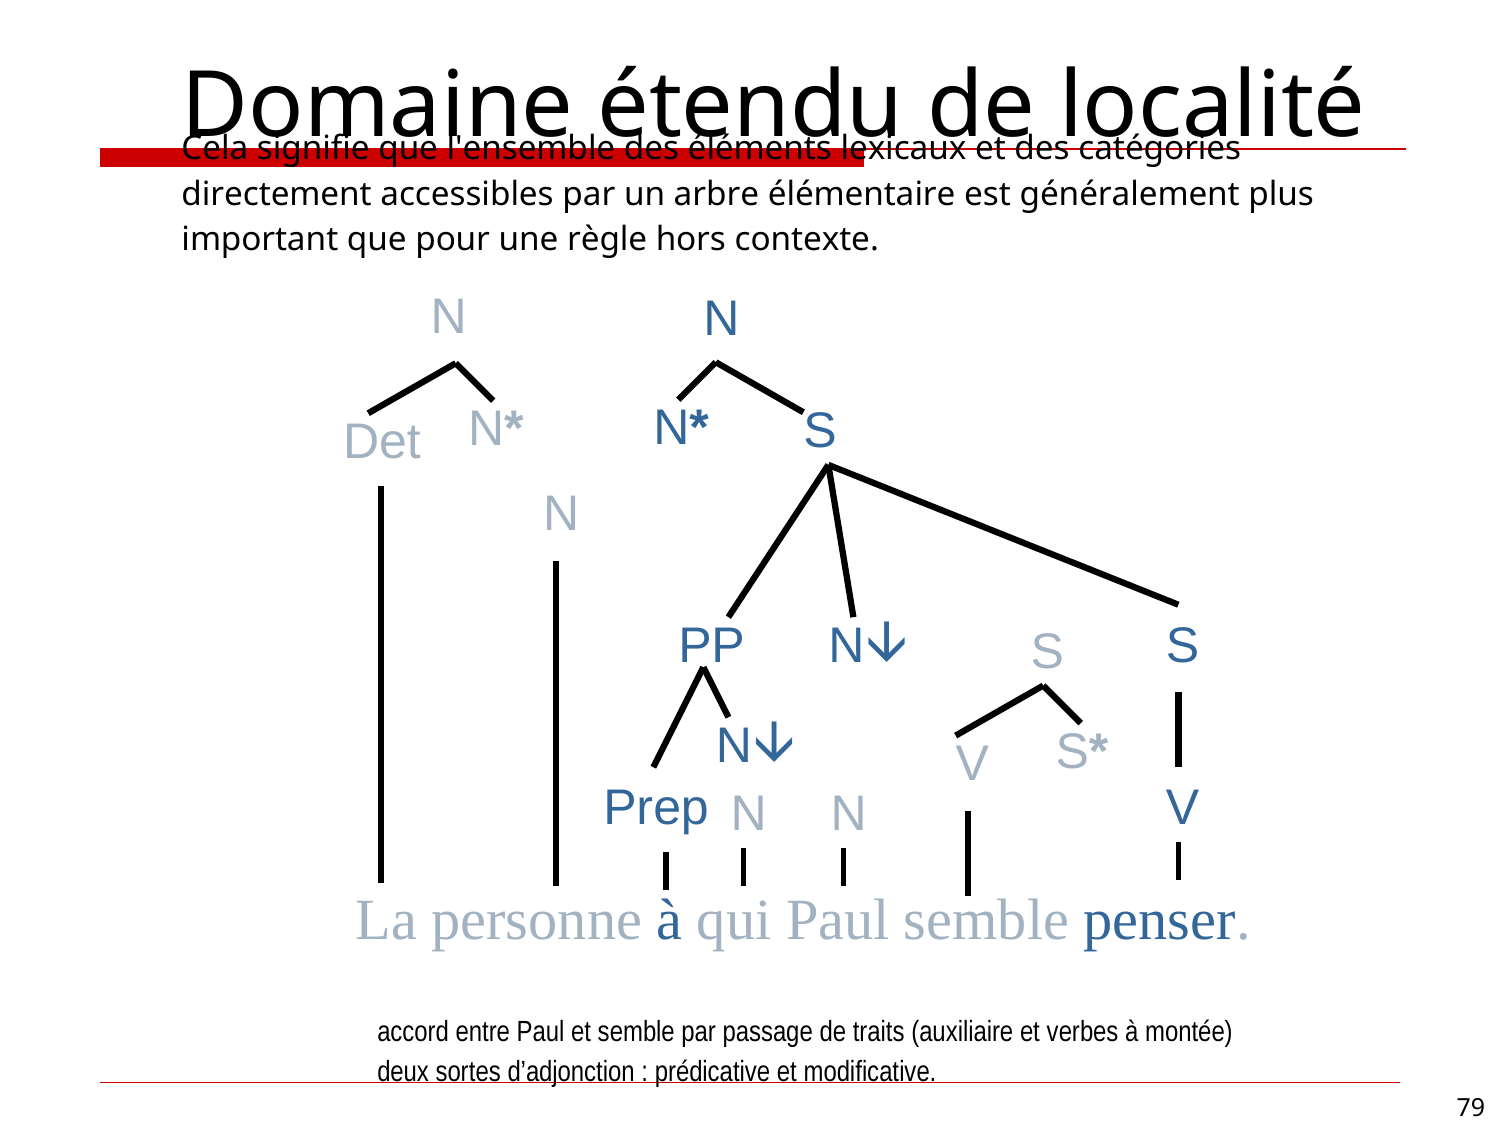

Domaine étendu de localité
Cela signifie que l'ensemble des éléments lexicaux et des catégories directement accessibles par un arbre élémentaire est généralement plus important que pour une règle hors contexte.
N
N*
Det
S*
V
N
N
N
S
N
N*
S
PP
N
S
N
Prep
V
La personne à qui Paul semble penser.
accord entre Paul et semble par passage de traits (auxiliaire et verbes à montée)
deux sortes d’adjonction : prédicative et modificative.
79